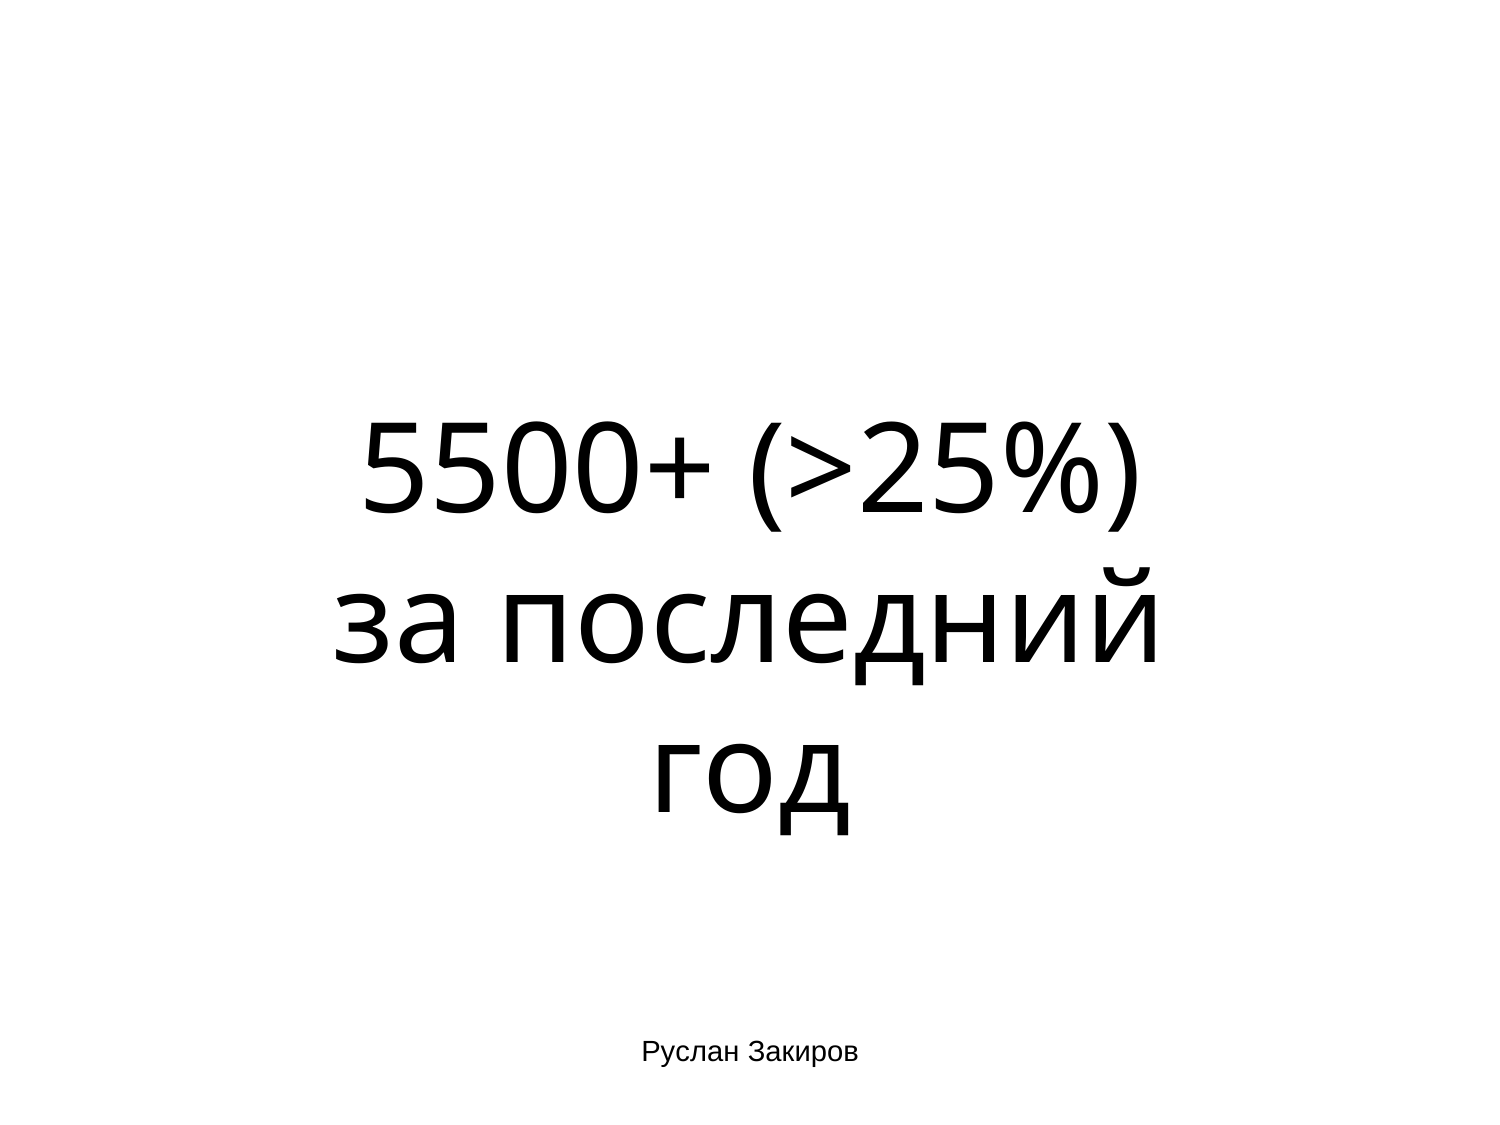

# 5500+ (>25%) за последний год
Руслан Закиров